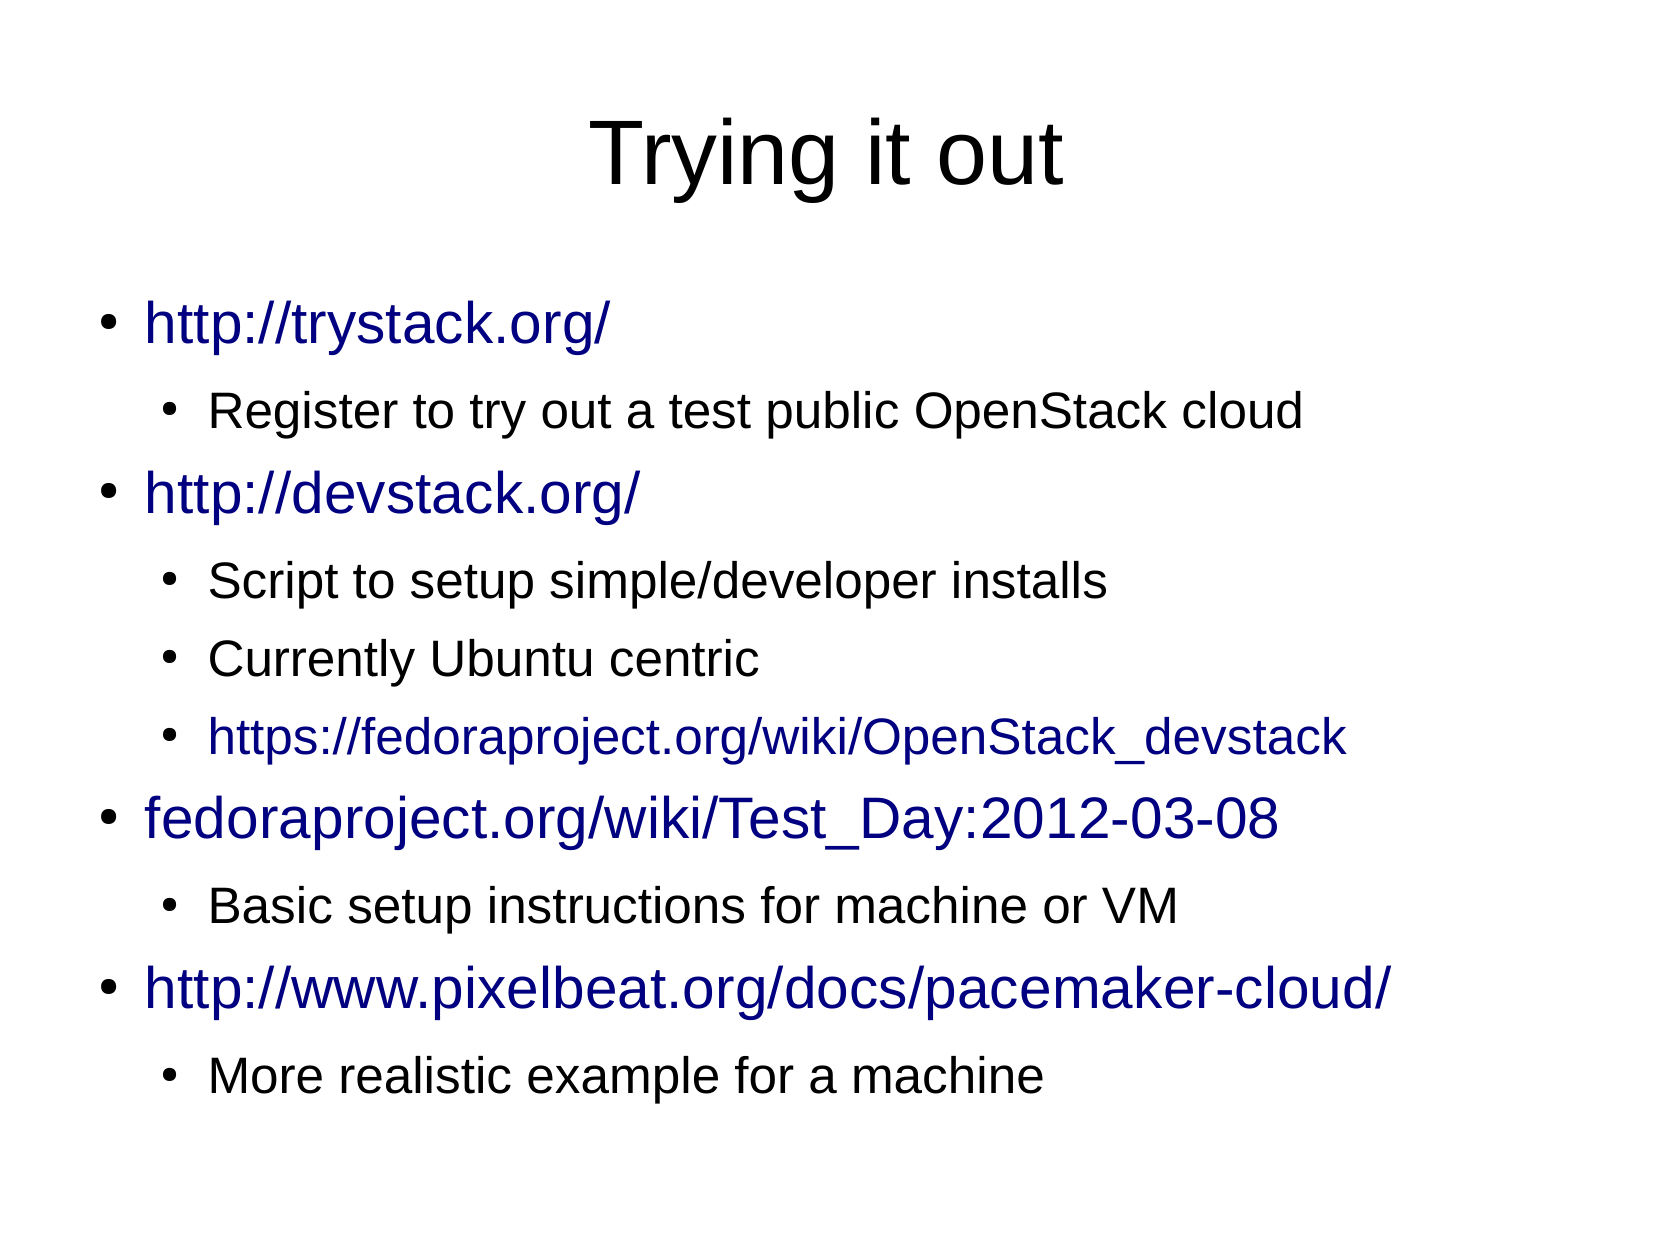

# Trying it out
http://trystack.org/
Register to try out a test public OpenStack cloud
http://devstack.org/
Script to setup simple/developer installs
Currently Ubuntu centric
https://fedoraproject.org/wiki/OpenStack_devstack
fedoraproject.org/wiki/Test_Day:2012-03-08
Basic setup instructions for machine or VM
http://www.pixelbeat.org/docs/pacemaker-cloud/
More realistic example for a machine